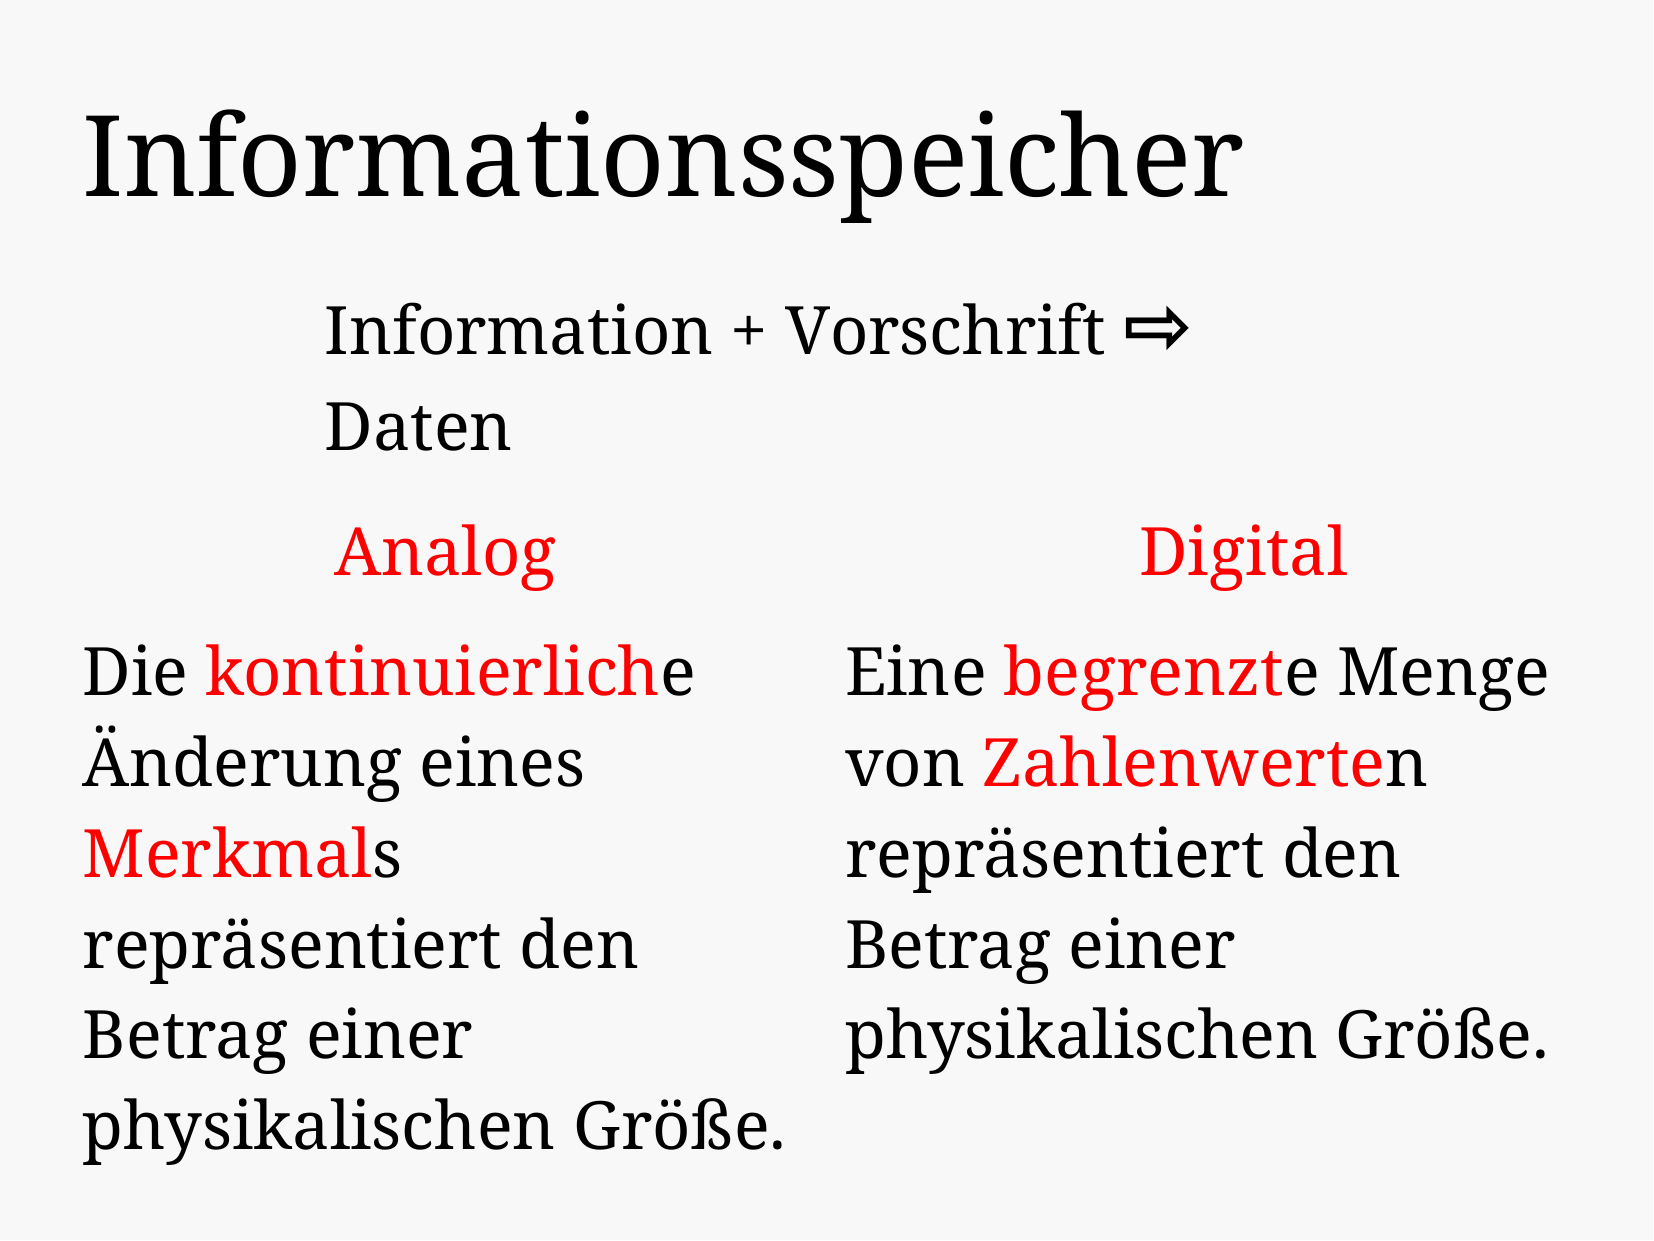

# Informationsspeicher
Information + Vorschrift ⇨ Daten
Analog
Die kontinuierliche Änderung eines Merkmals repräsentiert den Betrag einer physikalischen Größe.
Digital
Eine begrenzte Menge von Zahlenwerten repräsentiert den Betrag einer physikalischen Größe.